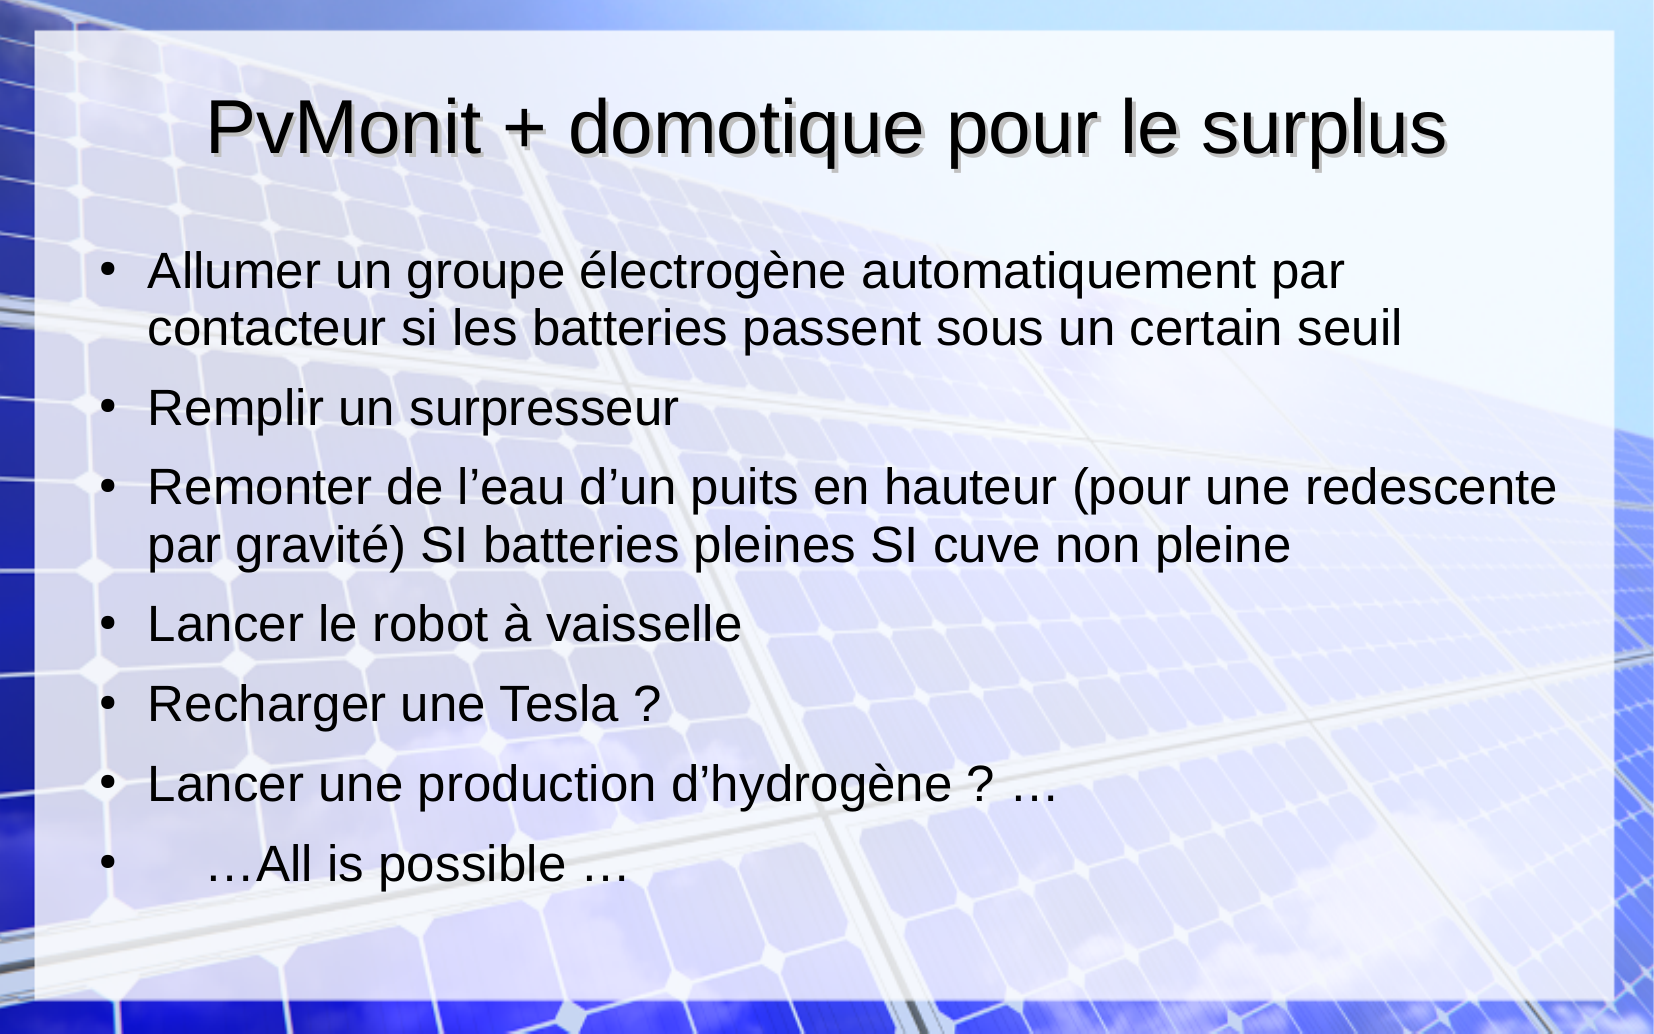

# PvMonit + domotique pour le surplus
Allumer un groupe électrogène automatiquement par contacteur si les batteries passent sous un certain seuil
Remplir un surpresseur
Remonter de l’eau d’un puits en hauteur (pour une redescente par gravité) SI batteries pleines SI cuve non pleine
Lancer le robot à vaisselle
Recharger une Tesla ?
Lancer une production d’hydrogène ? …
 …All is possible …